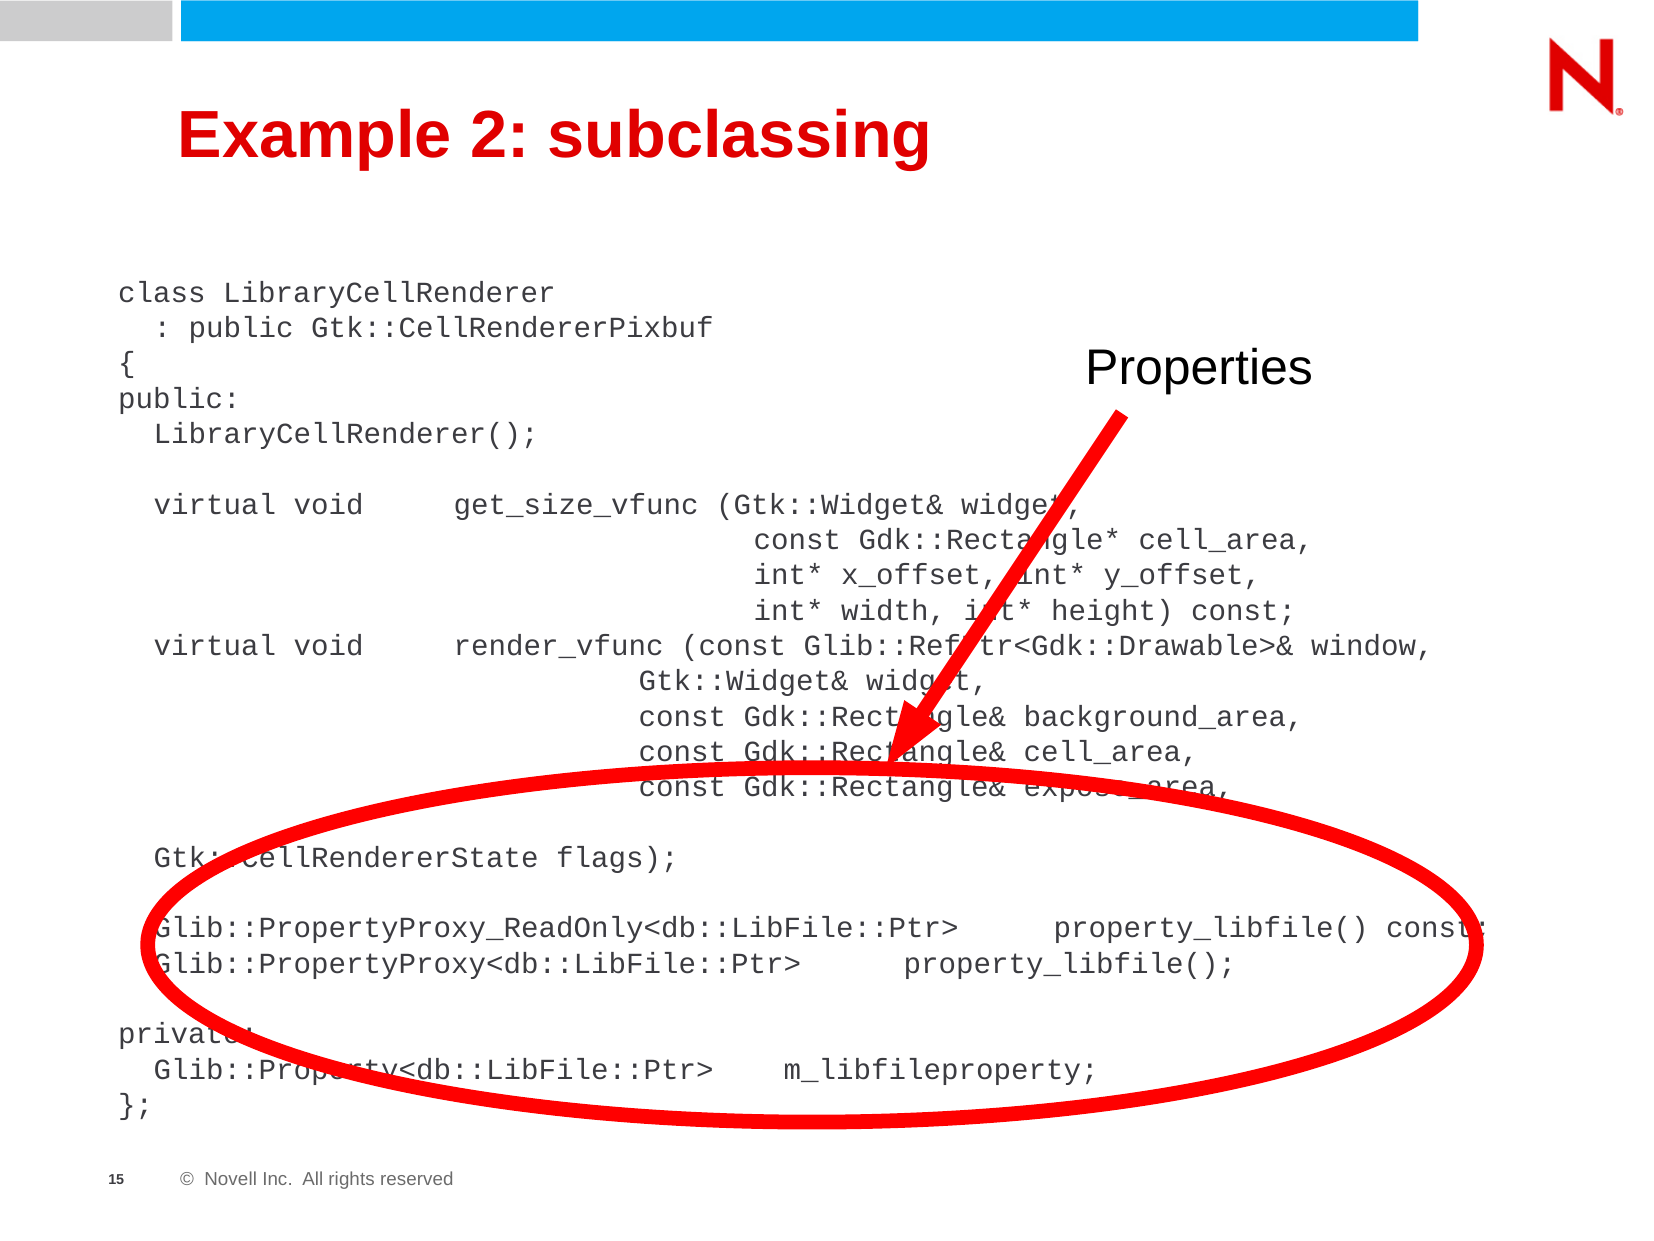

# Example 2: subclassing
class LibraryCellRenderer
	: public Gtk::CellRendererPixbuf
{
public:
	LibraryCellRenderer();
	virtual void 	get_size_vfunc (Gtk::Widget& widget,
					const Gdk::Rectangle* cell_area,
					int* x_offset, int* y_offset,
					int* width, int* height) const;
	virtual void 	render_vfunc (const Glib::RefPtr<Gdk::Drawable>& window,
				 Gtk::Widget& widget,
				 const Gdk::Rectangle& background_area,
				 const Gdk::Rectangle& cell_area,
				 const Gdk::Rectangle& expose_area,
								 Gtk::CellRendererState flags);
	Glib::PropertyProxy_ReadOnly<db::LibFile::Ptr> 	property_libfile() const;
	Glib::PropertyProxy<db::LibFile::Ptr> 	property_libfile();
private:
	Glib::Property<db::LibFile::Ptr> m_libfileproperty;
};
Properties